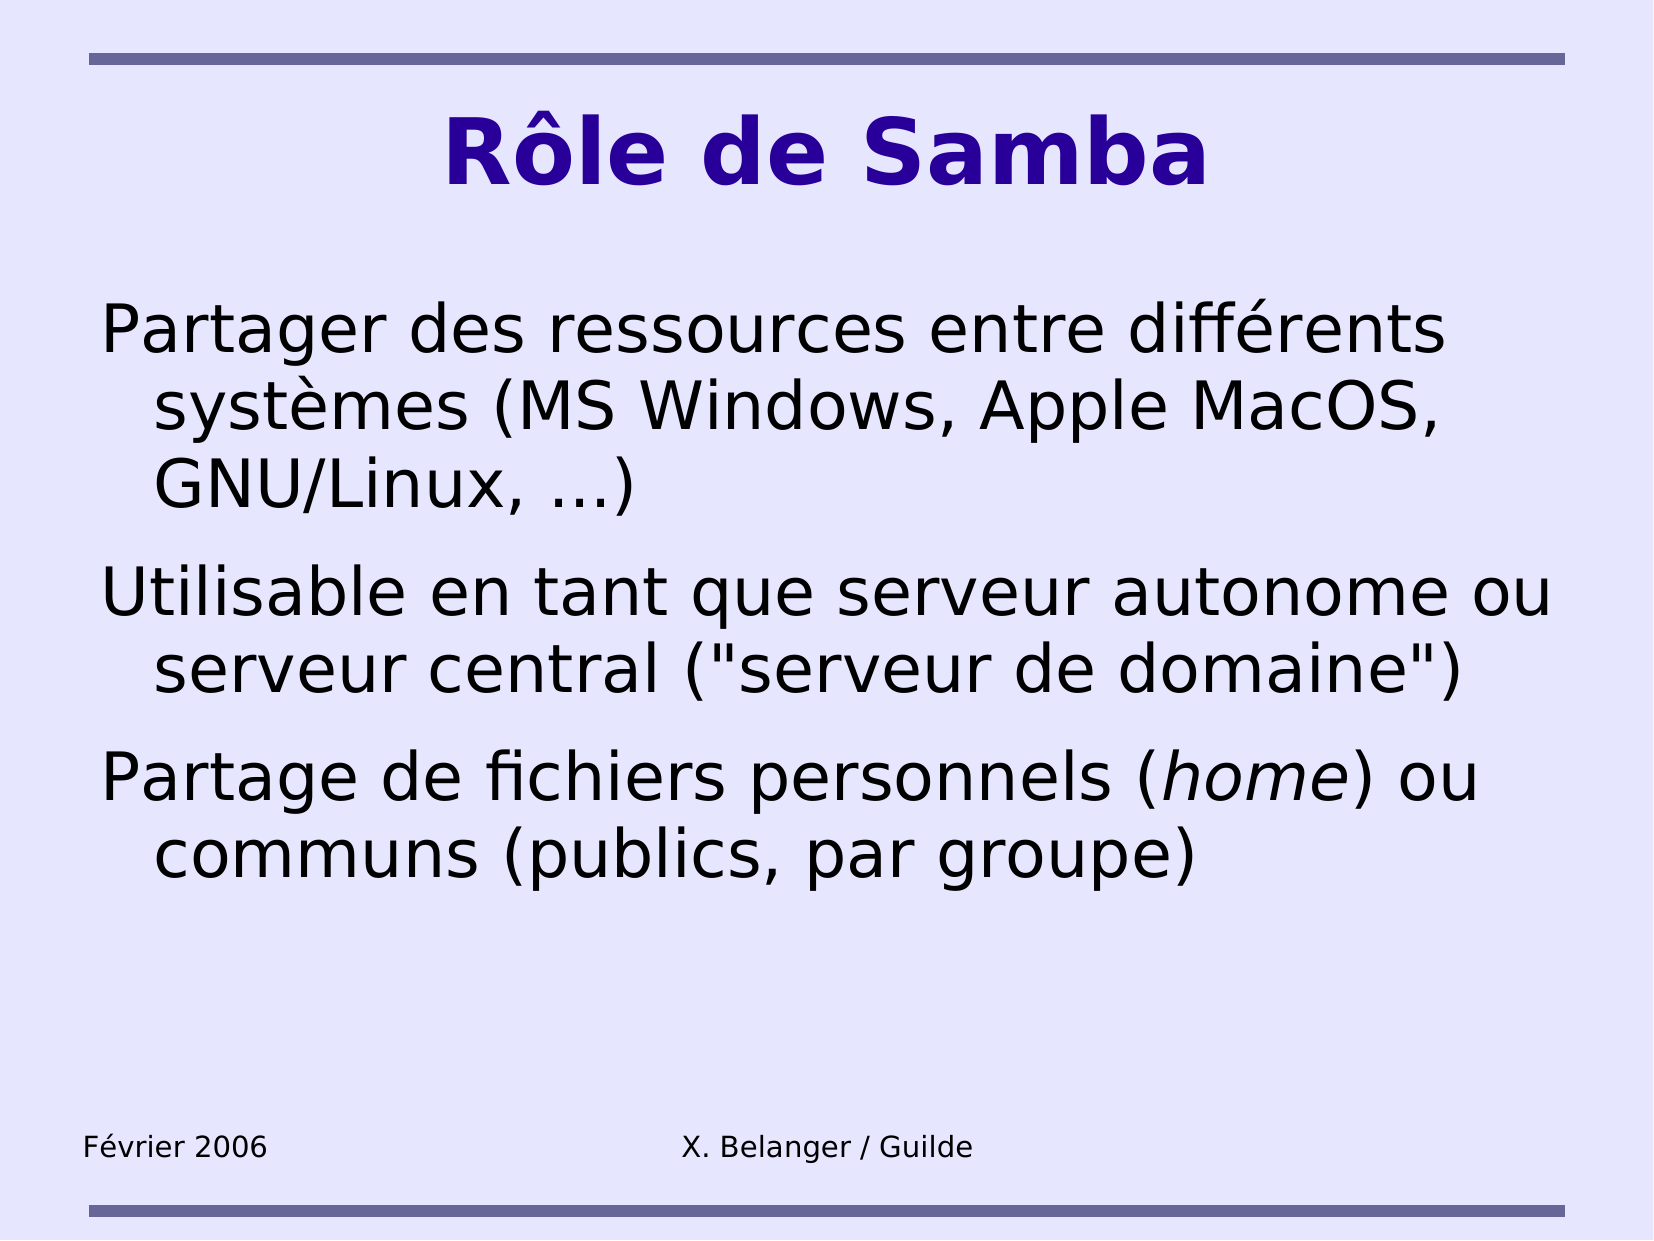

# Rôle de Samba
Partager des ressources entre différents systèmes (MS Windows, Apple MacOS, GNU/Linux, ...)
Utilisable en tant que serveur autonome ou serveur central ("serveur de domaine")
Partage de fichiers personnels (home) ou communs (publics, par groupe)